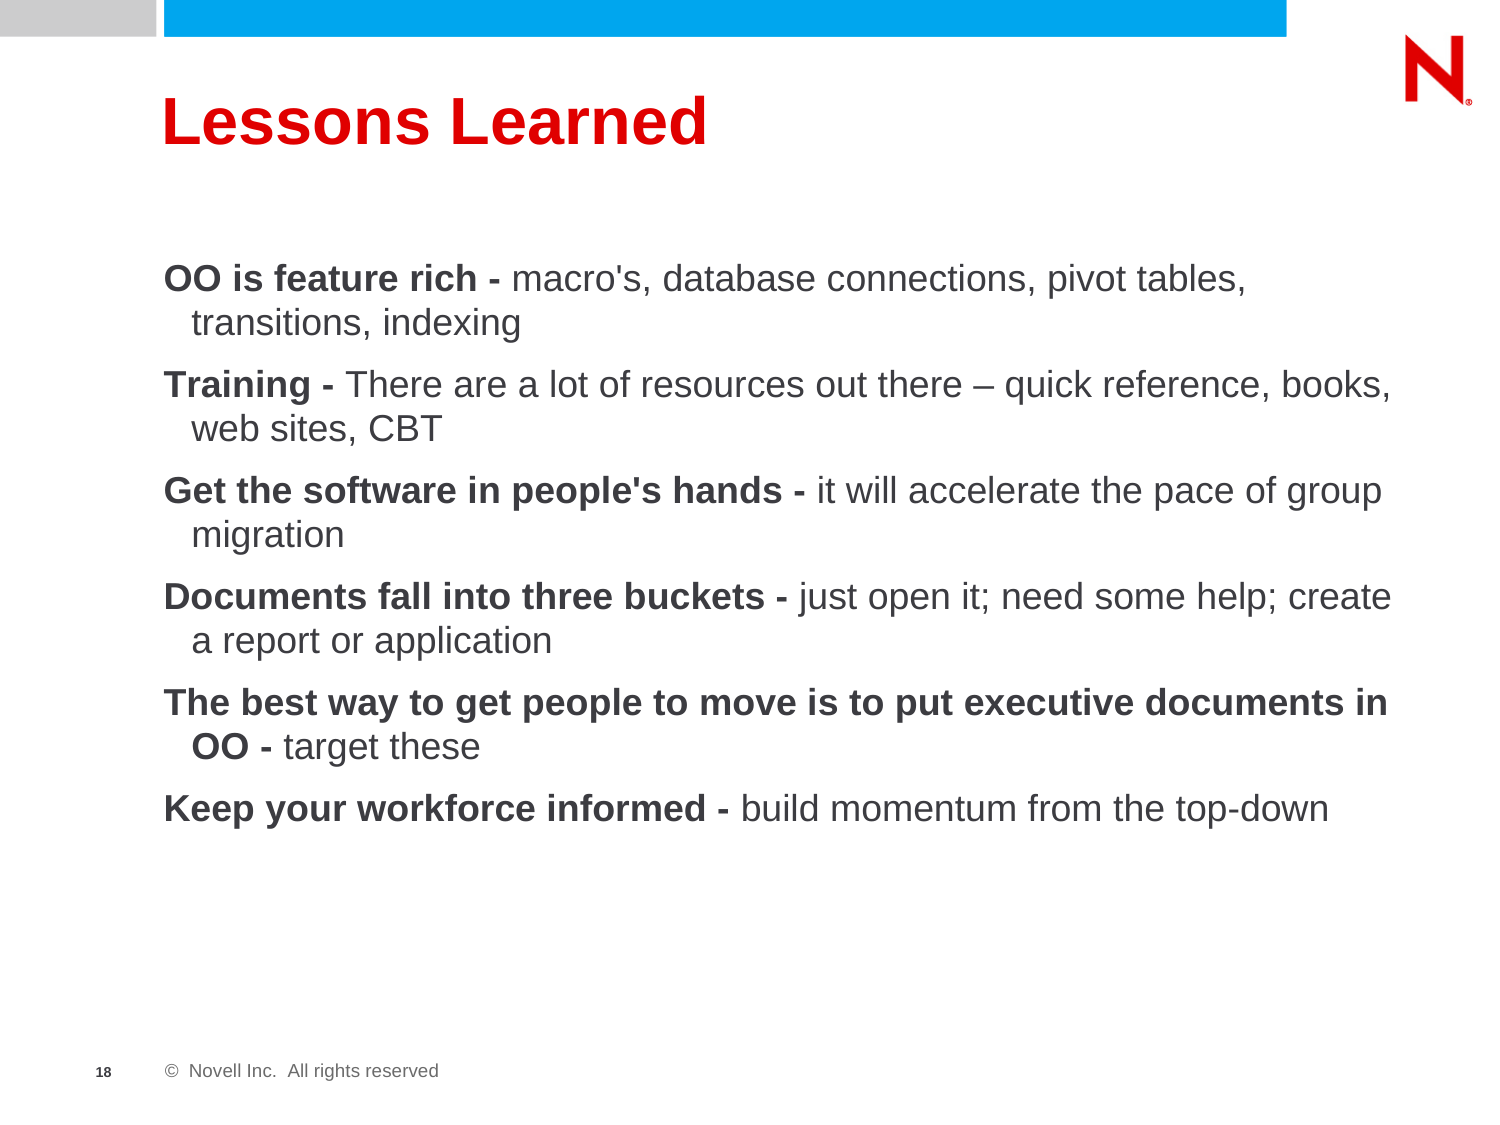

# Lessons Learned
OO is feature rich - macro's, database connections, pivot tables, transitions, indexing
Training - There are a lot of resources out there – quick reference, books, web sites, CBT
Get the software in people's hands - it will accelerate the pace of group migration
Documents fall into three buckets - just open it; need some help; create a report or application
The best way to get people to move is to put executive documents in OO - target these
Keep your workforce informed - build momentum from the top-down